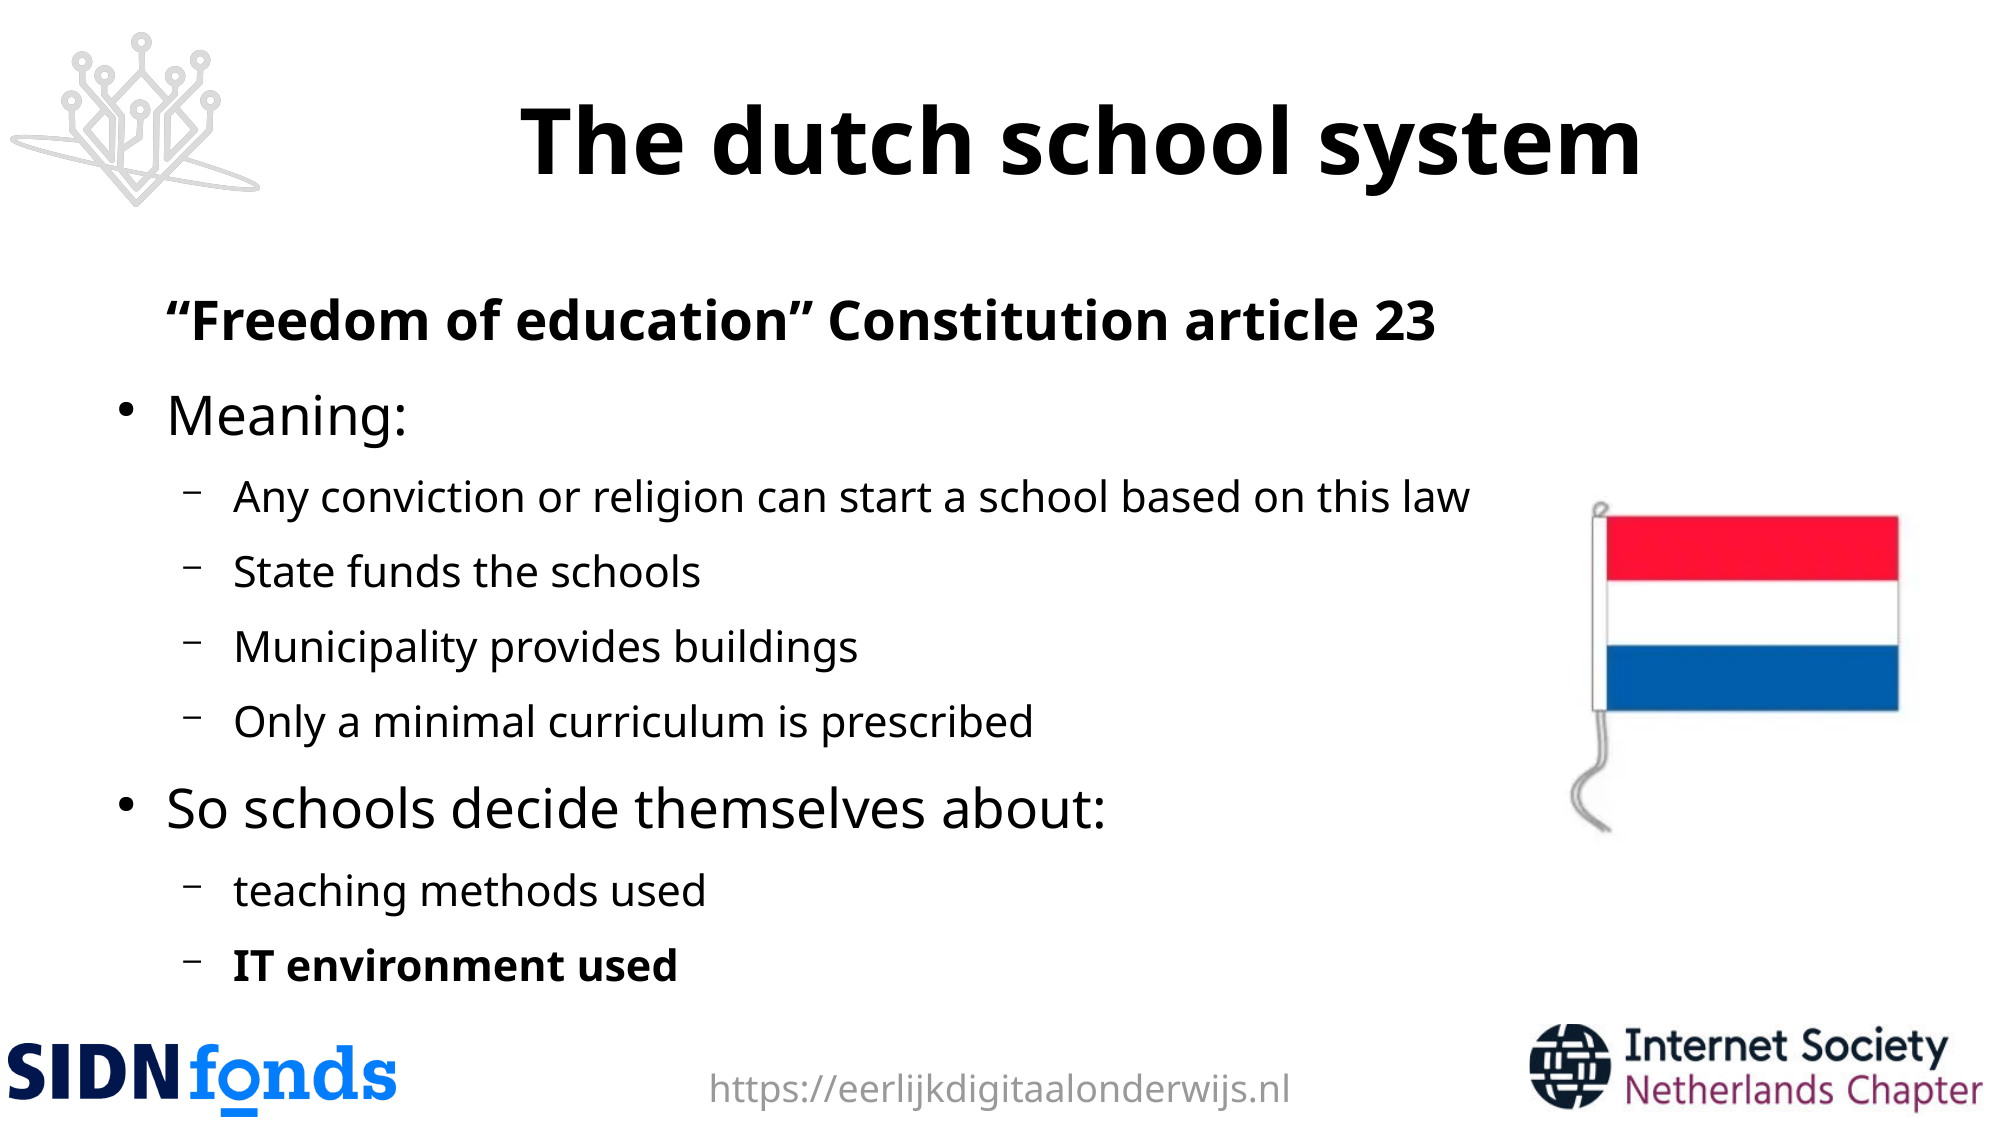

# The dutch school system
“Freedom of education” Constitution article 23
Meaning:
Any conviction or religion can start a school based on this law
State funds the schools
Municipality provides buildings
Only a minimal curriculum is prescribed
So schools decide themselves about:
teaching methods used
IT environment used
https://eerlijkdigitaalonderwijs.nl